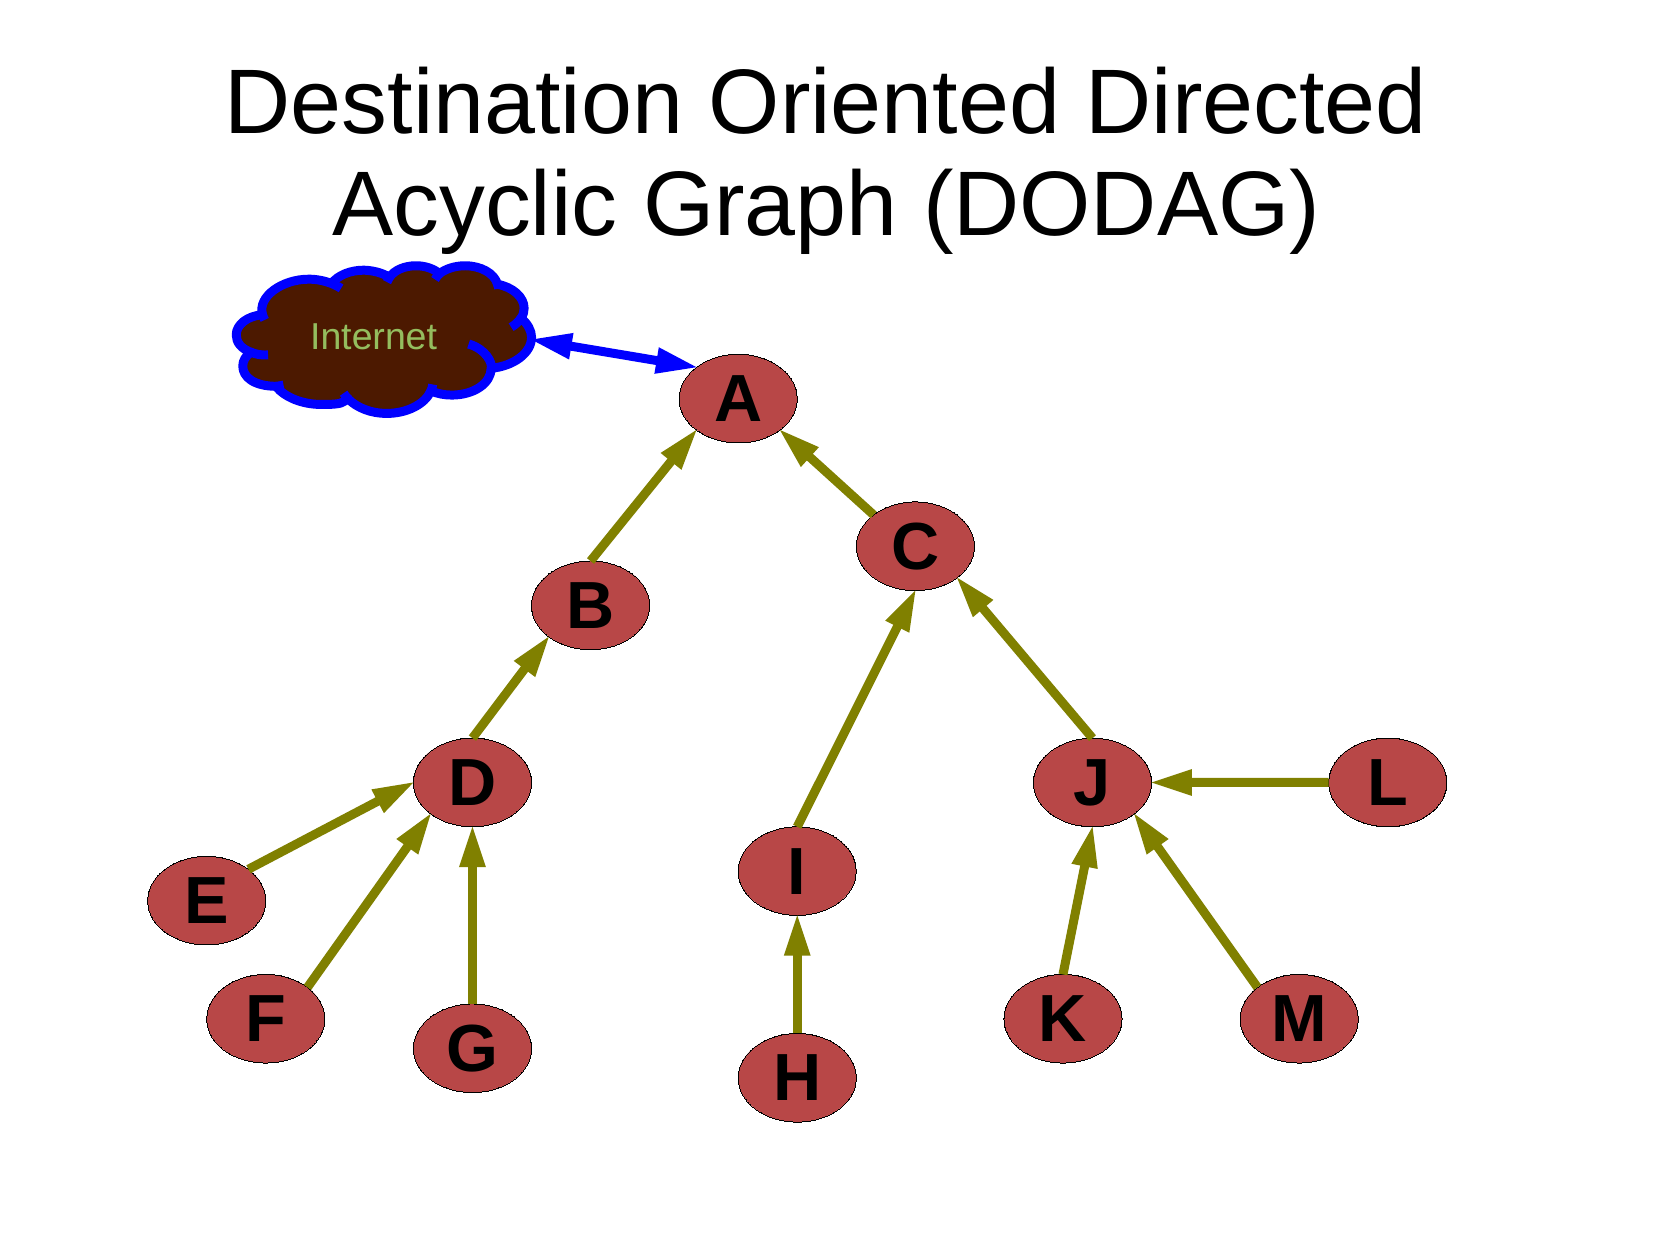

# Destination Oriented Directed Acyclic Graph (DODAG)
Internet
A
C
B
D
L
J
A
I
E
F
K
M
G
H